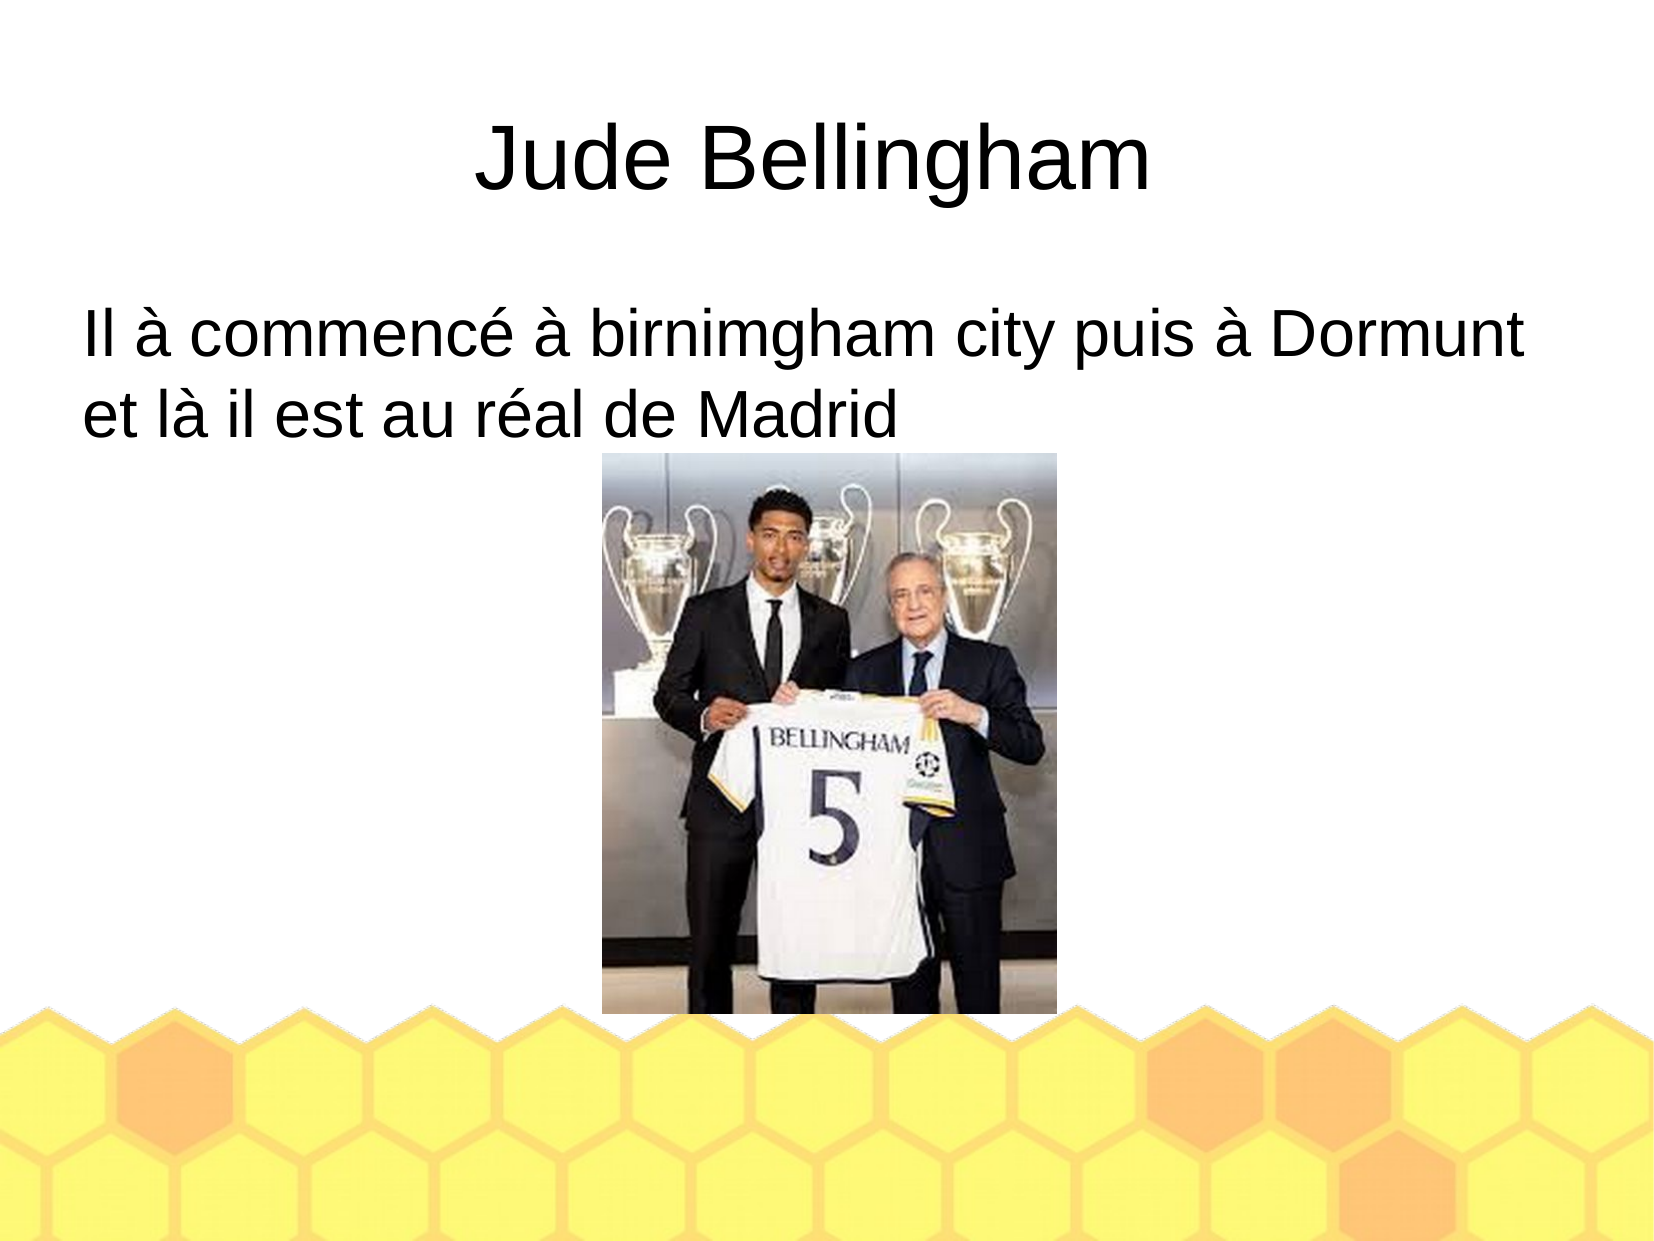

# Jude Bellingham
Il à commencé à birnimgham city puis à Dormunt et là il est au réal de Madrid